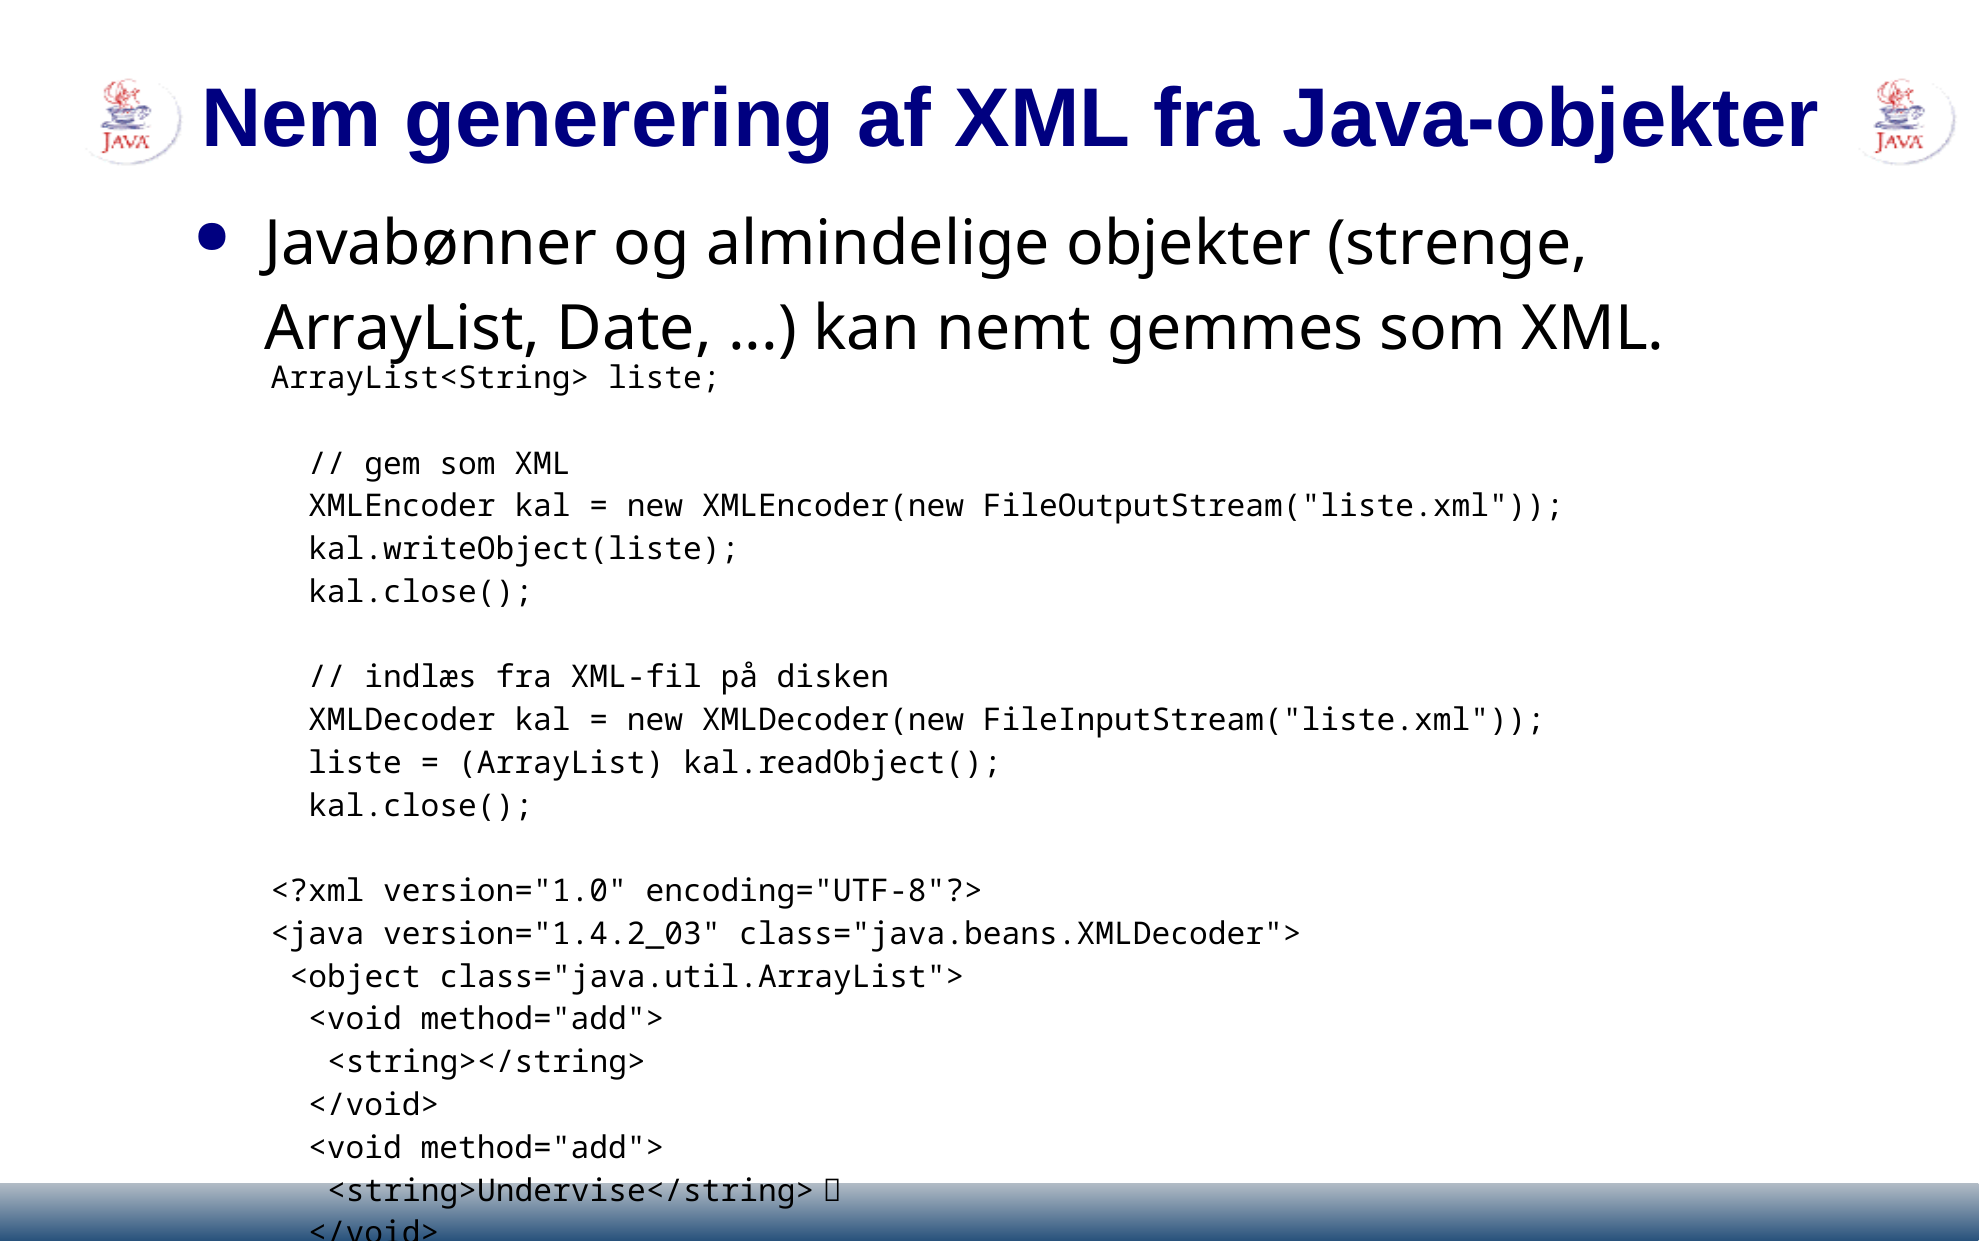

# Nem generering af XML fra Java-objekter
Javabønner og almindelige objekter (strenge, ArrayList, Date, ...) kan nemt gemmes som XML.
ArrayList<String> liste;
 // gem som XML
 XMLEncoder kal = new XMLEncoder(new FileOutputStream("liste.xml"));
 kal.writeObject(liste);
 kal.close();
 // indlæs fra XML-fil på disken
 XMLDecoder kal = new XMLDecoder(new FileInputStream("liste.xml"));
 liste = (ArrayList) kal.readObject();
 kal.close();
<?xml version="1.0" encoding="UTF-8"?>
<java version="1.4.2_03" class="java.beans.XMLDecoder">
 <object class="java.util.ArrayList">
 <void method="add">
 <string></string>
 </void>
 <void method="add">
 <string>Undervise</string>ﾽ
 </void>
 <void method="add">
 <string></string>
 </void>
 <void method="add">
 <string></string>
 </void>
 <void method="add">
 <string>Holde fri</string>
 </void>
 </object>
</java>